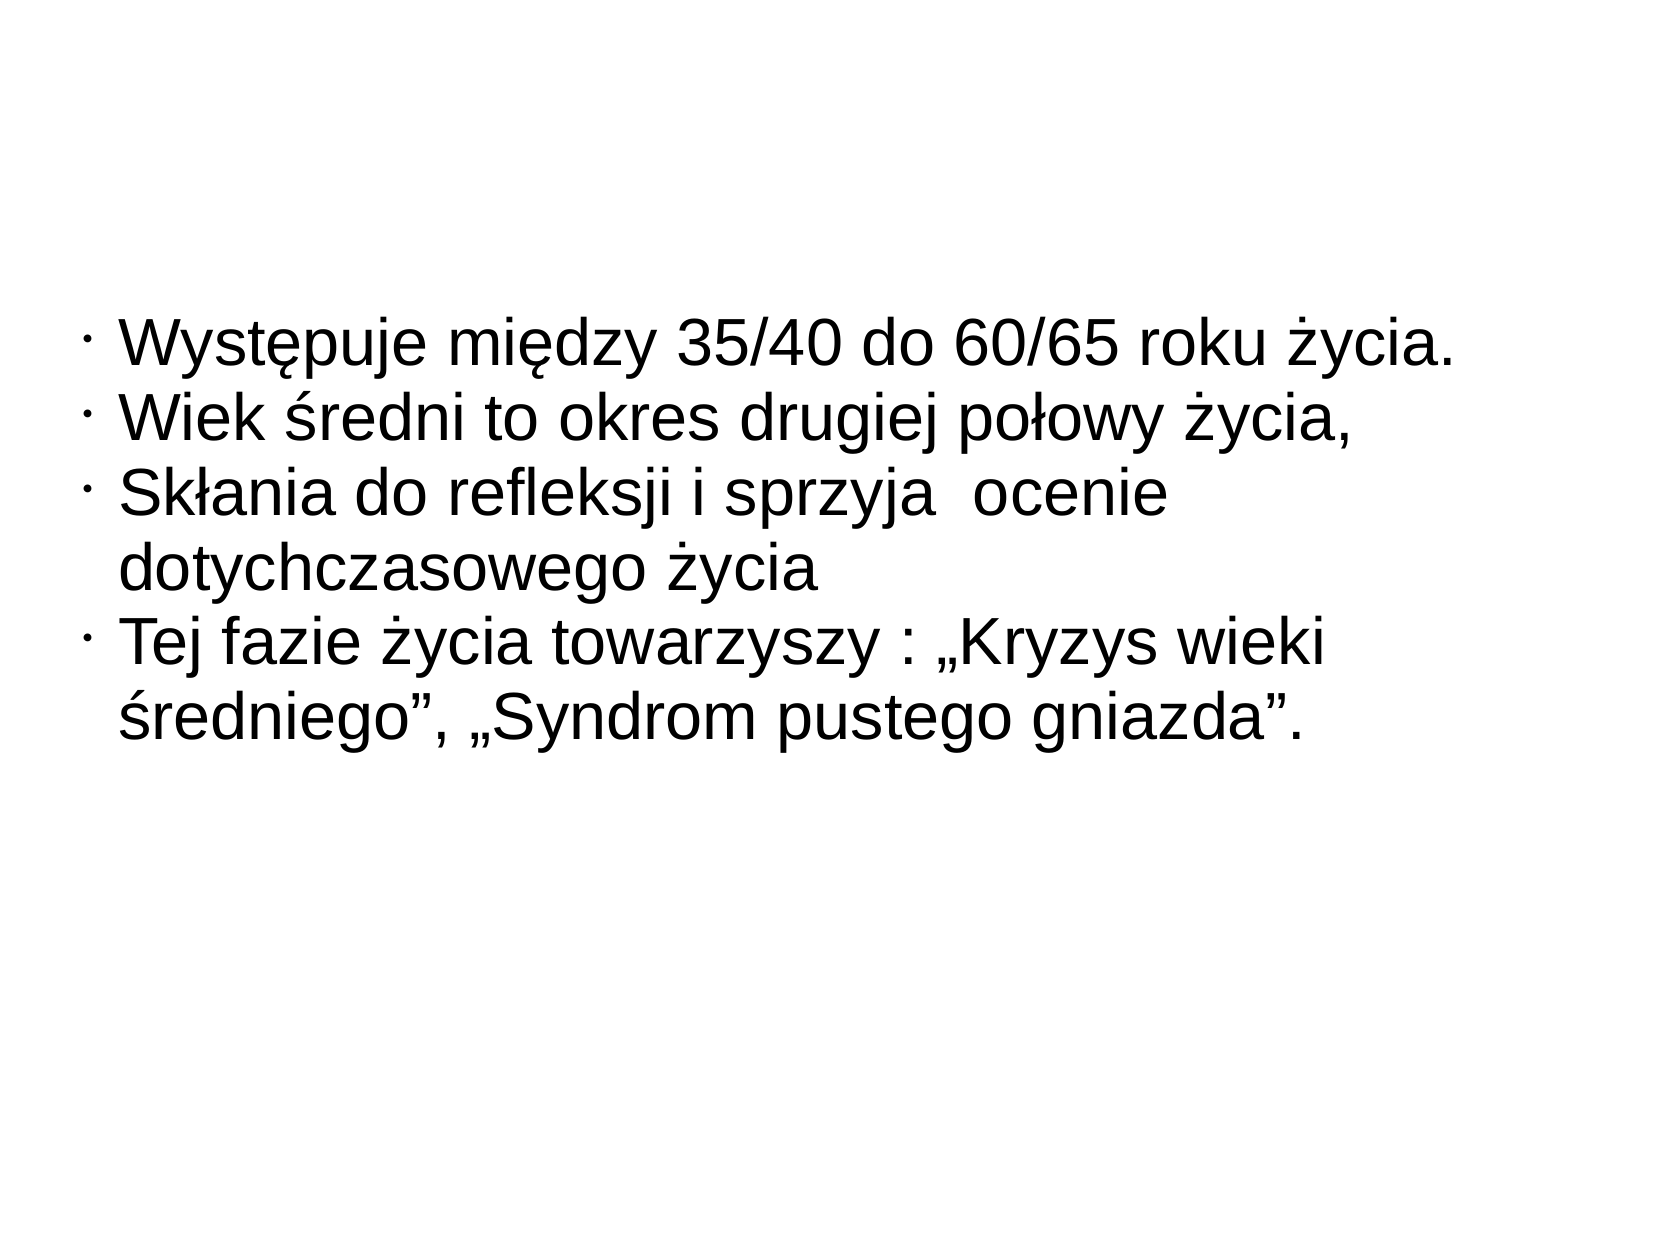

# Występuje między 35/40 do 60/65 roku życia.
Wiek średni to okres drugiej połowy życia,
Skłania do refleksji i sprzyja ocenie dotychczasowego życia
Tej fazie życia towarzyszy : „Kryzys wieki średniego”, „Syndrom pustego gniazda”.